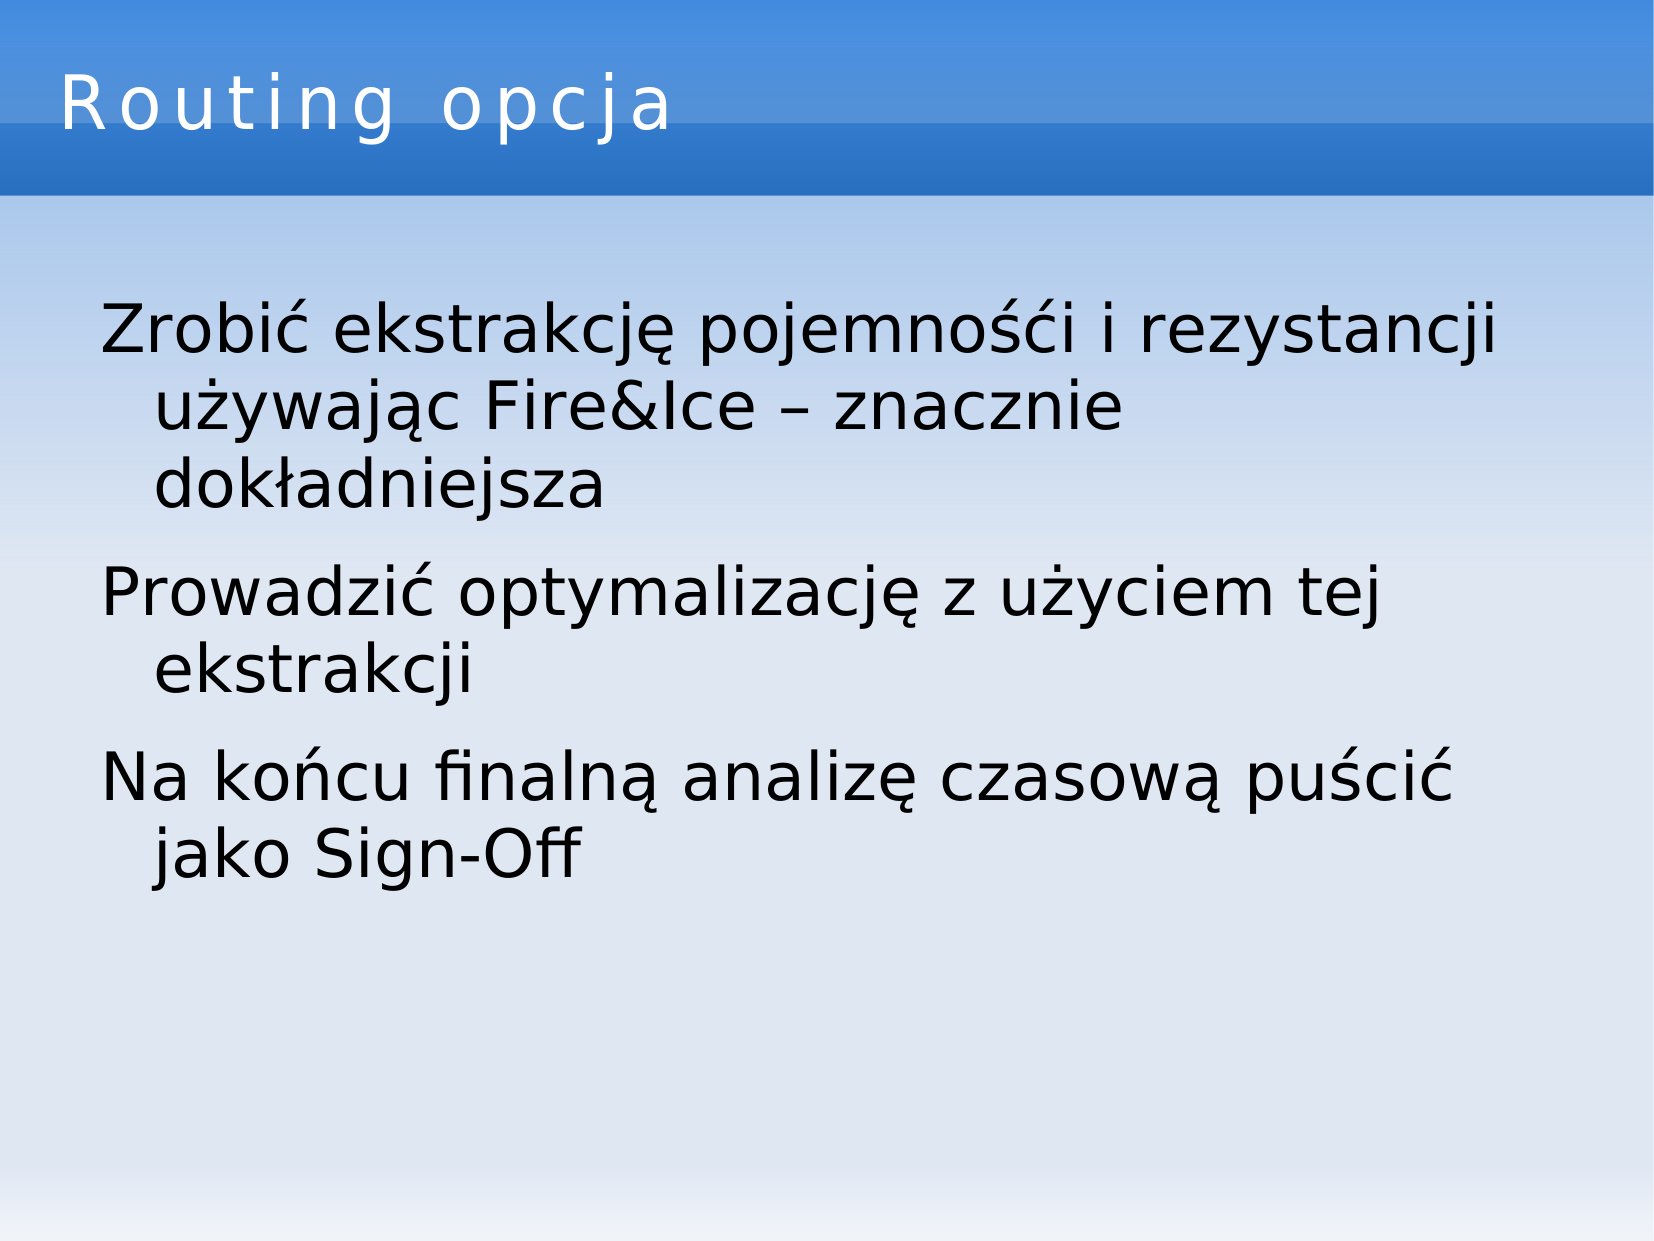

# Routing opcja
Zrobić ekstrakcję pojemnośći i rezystancji używając Fire&Ice – znacznie dokładniejsza
Prowadzić optymalizację z użyciem tej ekstrakcji
Na końcu finalną analizę czasową puścić jako Sign-Off